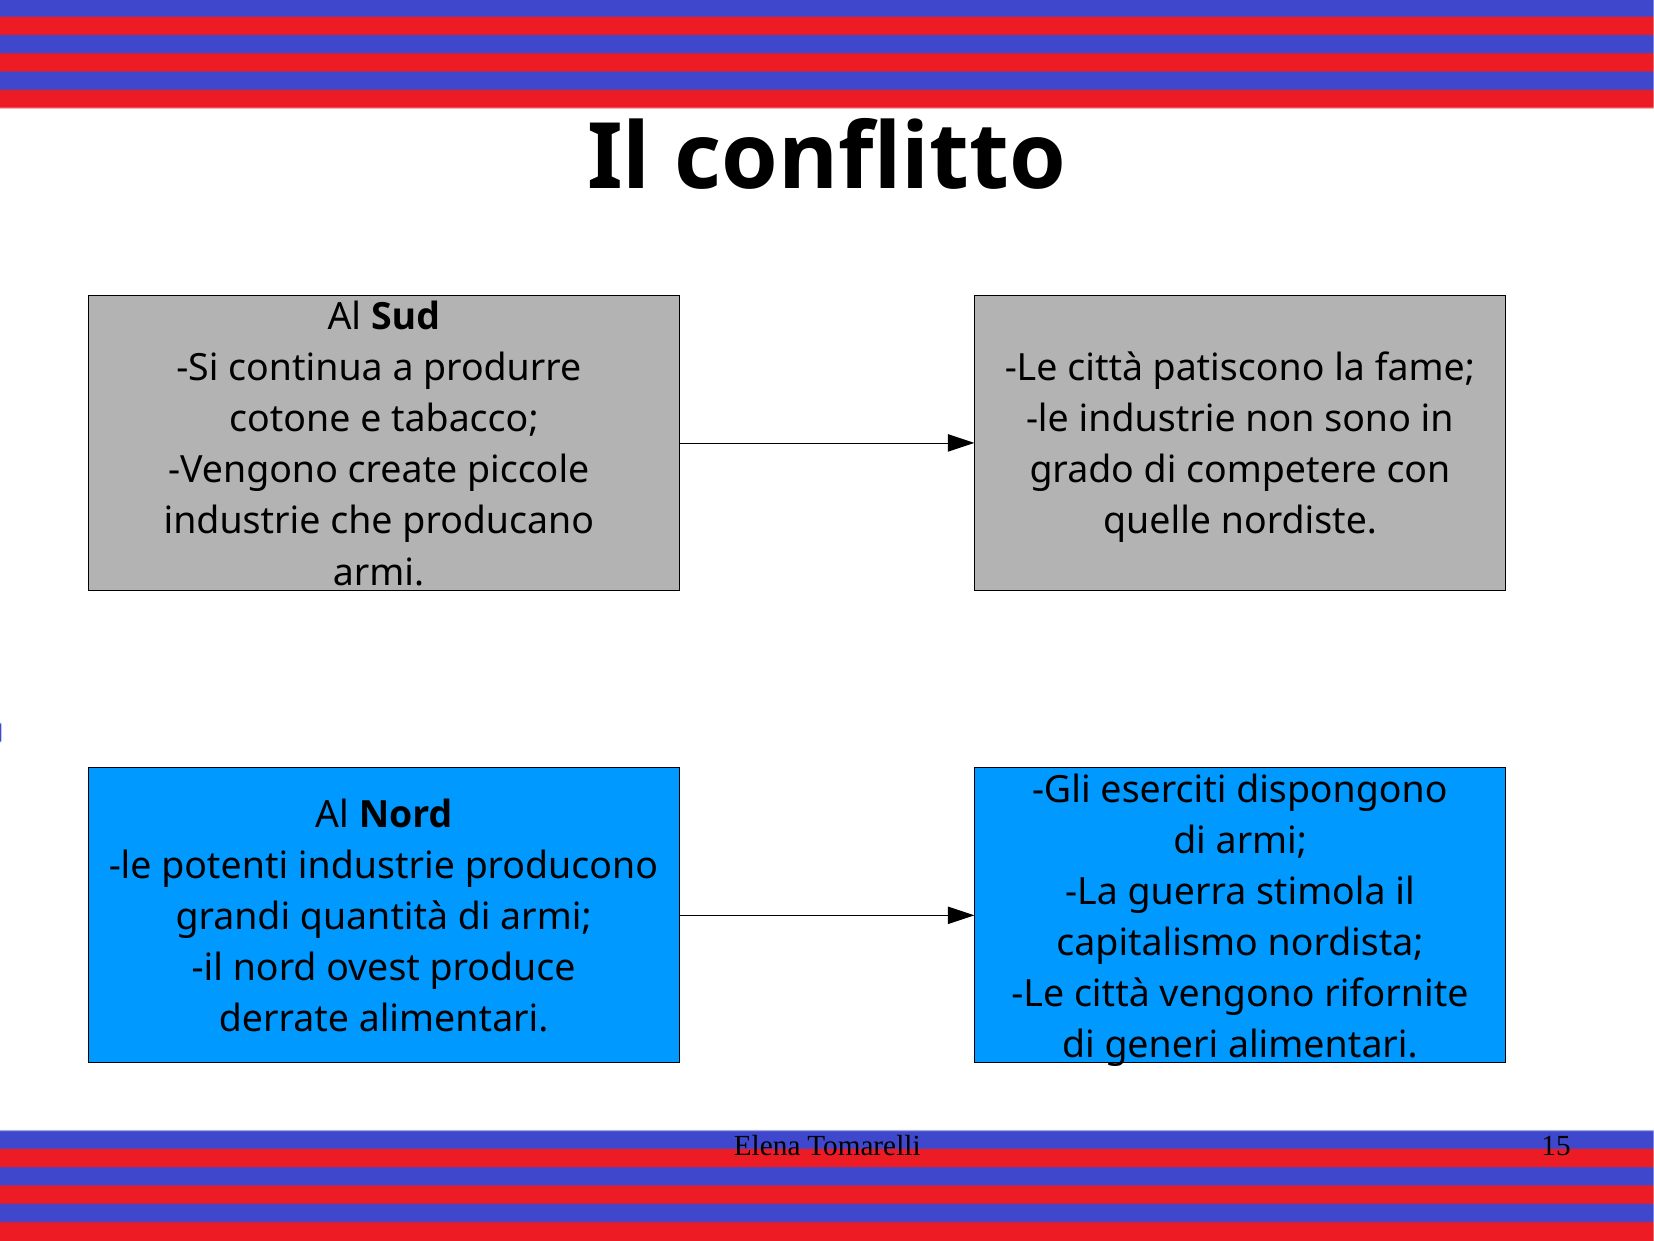

# Il conflitto
Al Sud
-Si continua a produrre
cotone e tabacco;
-Vengono create piccole
industrie che producano
armi.
-Le città patiscono la fame;
-le industrie non sono in
grado di competere con
quelle nordiste.
Al Nord
-le potenti industrie producono
grandi quantità di armi;
-il nord ovest produce
derrate alimentari.
-Gli eserciti dispongono
di armi;
-La guerra stimola il
capitalismo nordista;
-Le città vengono rifornite
di generi alimentari.
Elena Tomarelli
15